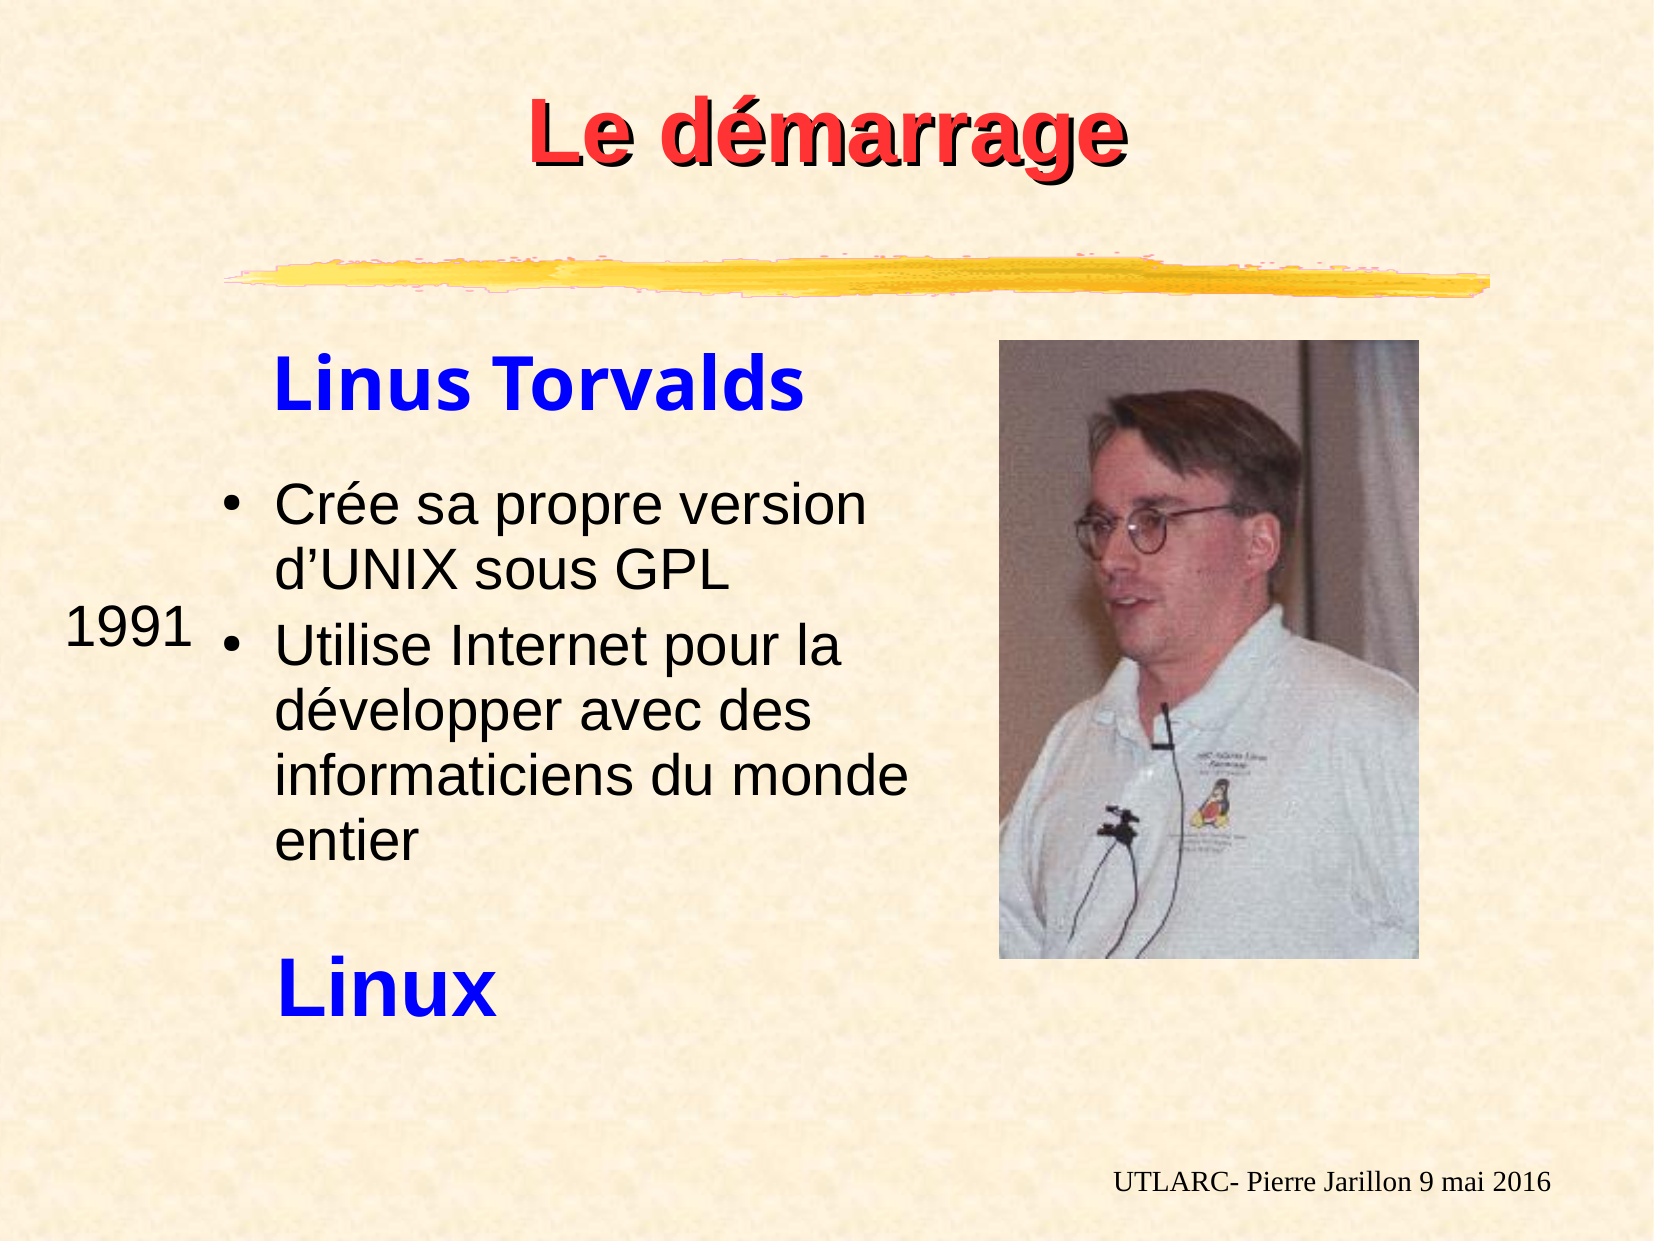

# Le démarrage
Linus Torvalds
Crée sa propre version d’UNIX sous GPL
Utilise Internet pour la développer avec des informaticiens du monde entier
1991
Linux
UTLARC- Pierre Jarillon 9 mai 2016